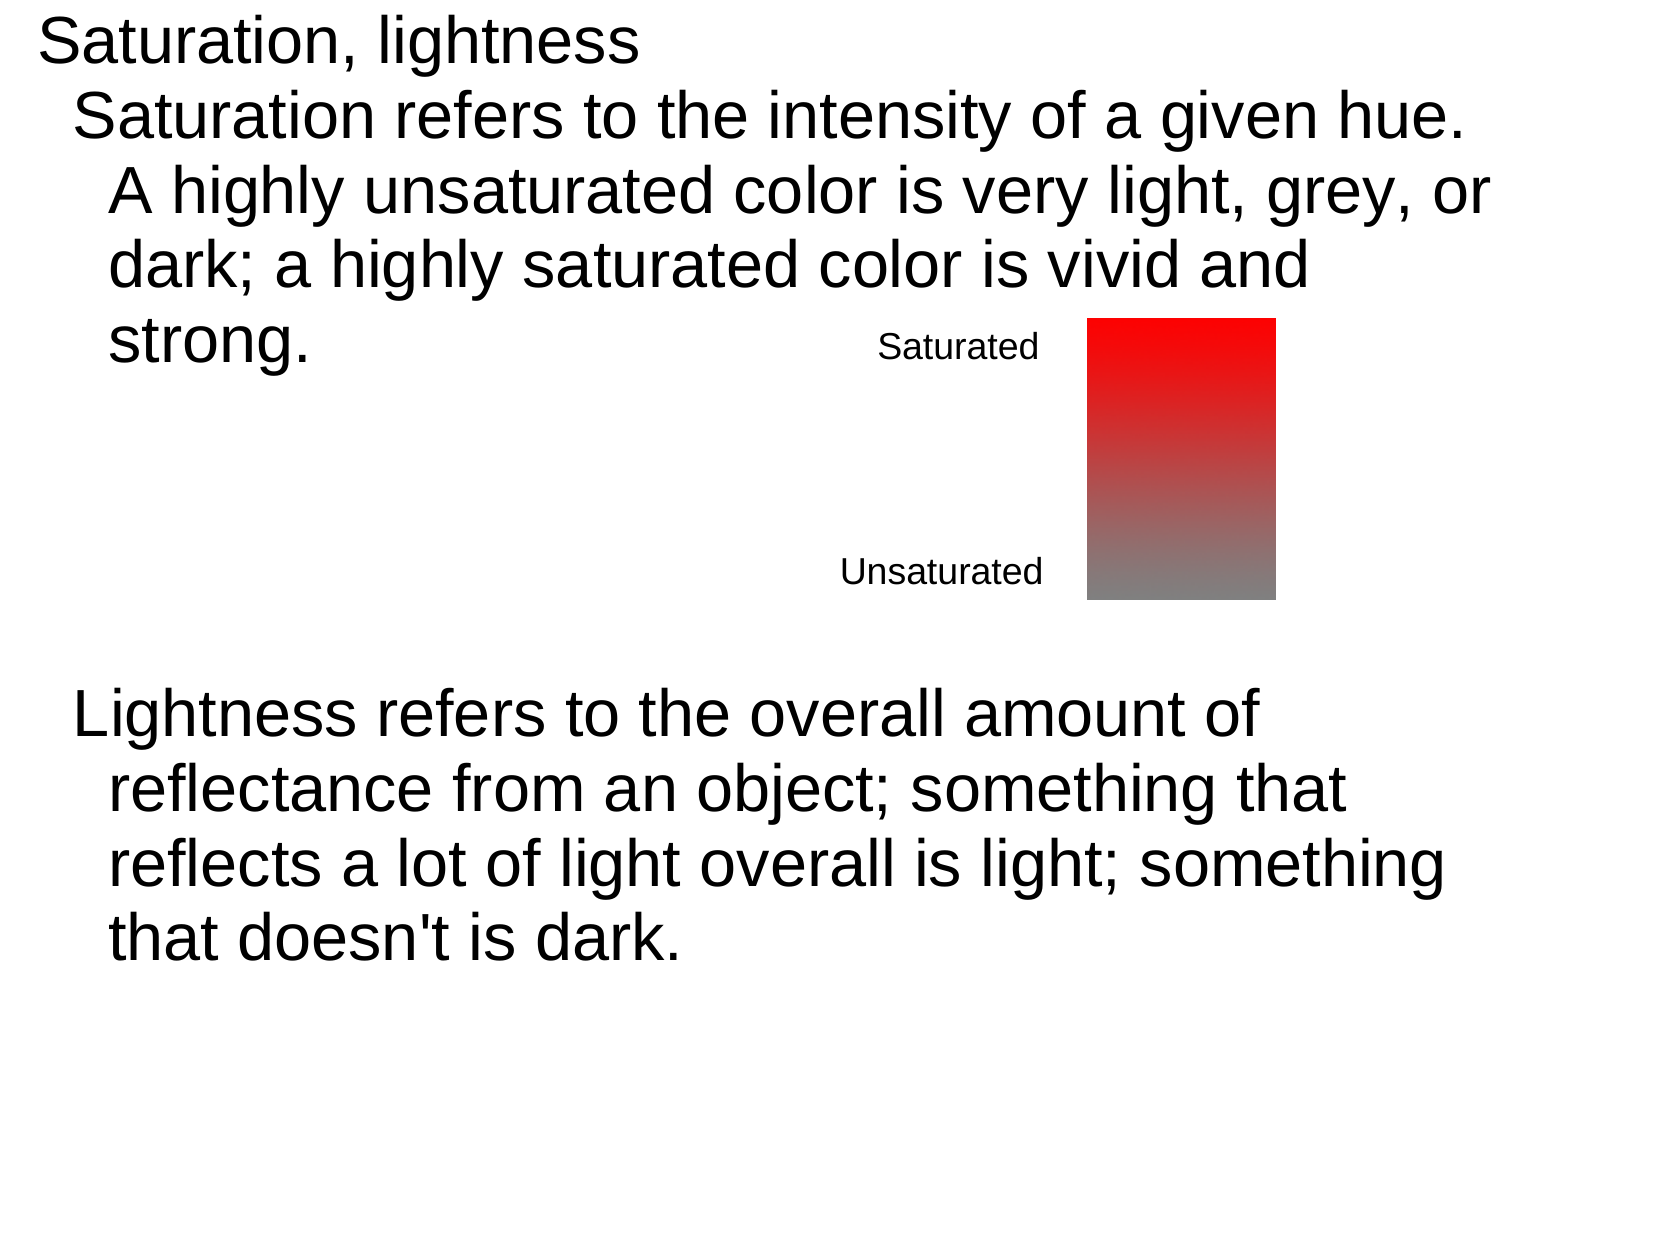

# Saturation, lightness
Saturation refers to the intensity of a given hue. A highly unsaturated color is very light, grey, or dark; a highly saturated color is vivid and strong.
Lightness refers to the overall amount of reflectance from an object; something that reflects a lot of light overall is light; something that doesn't is dark.
Saturated
Unsaturated